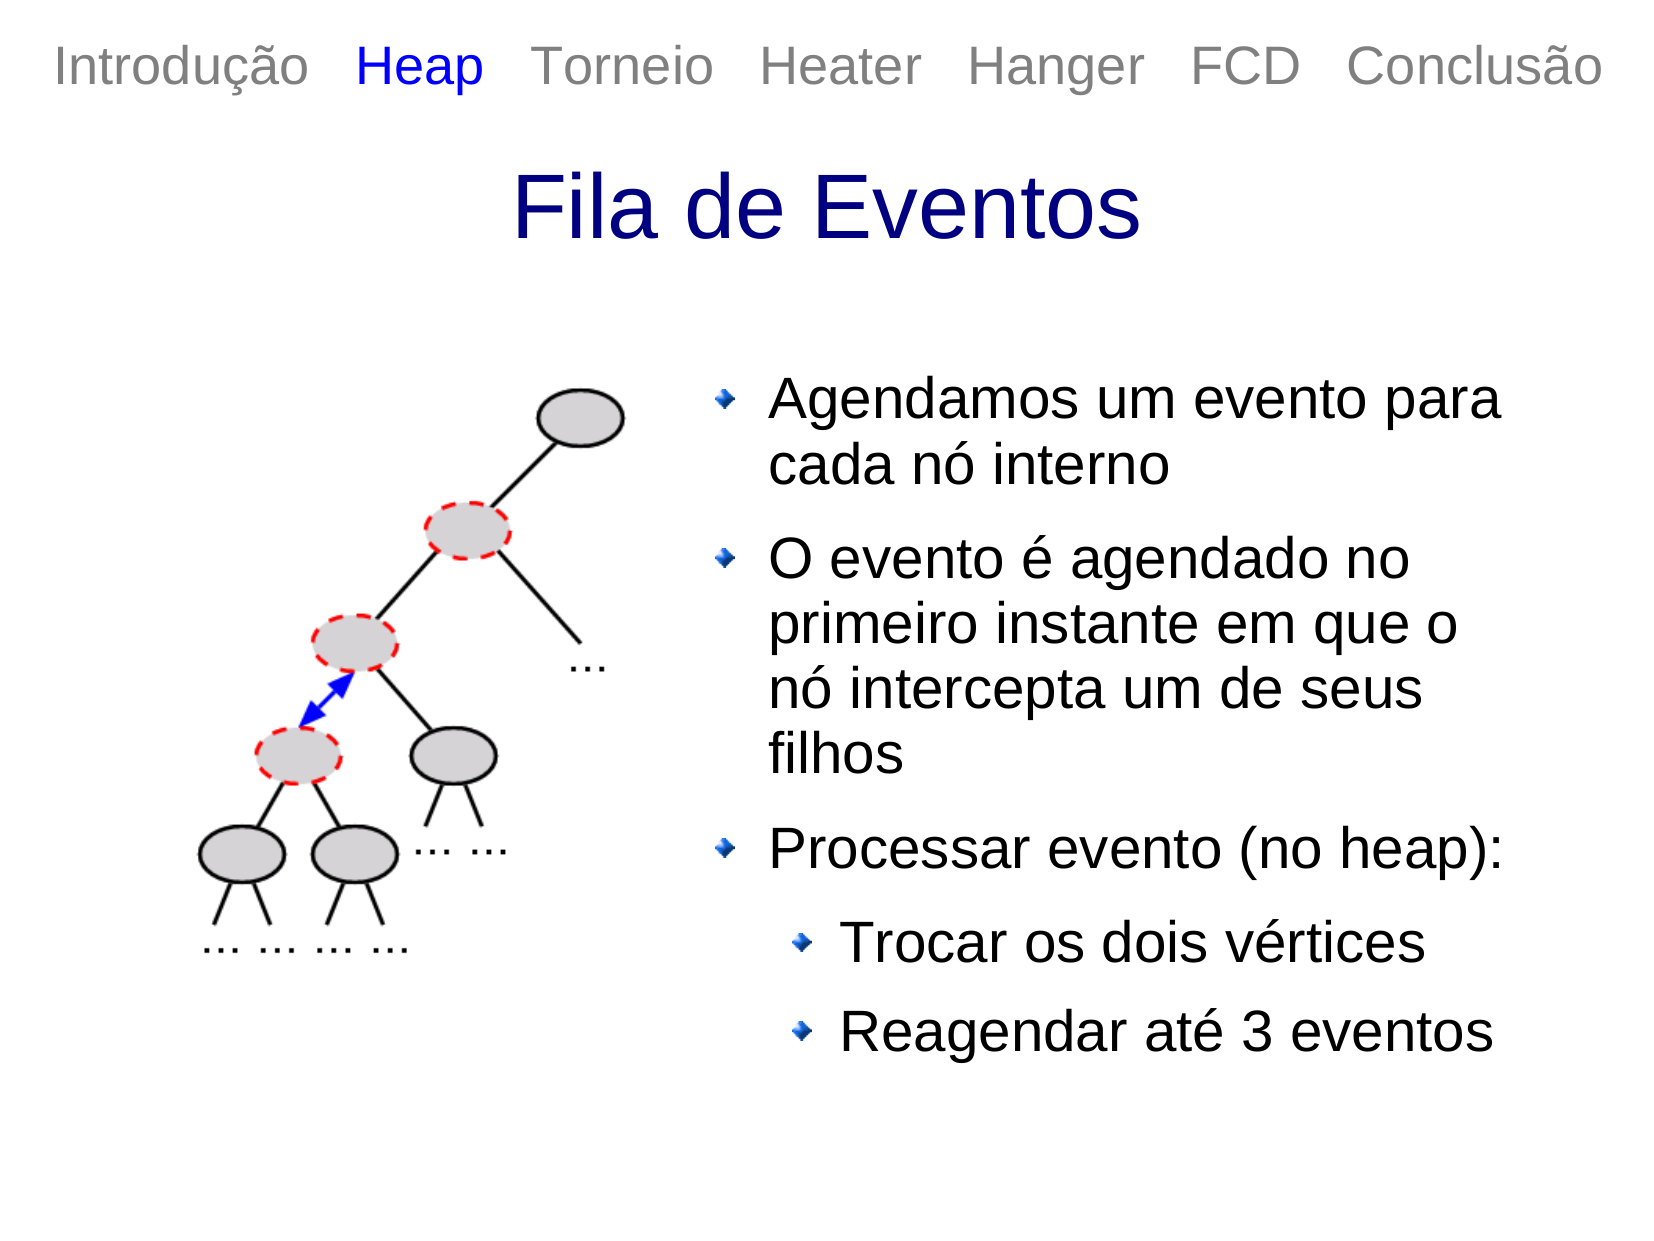

Introdução Heap Torneio Heater Hanger FCD Conclusão
Fila de Eventos
# Agendamos um evento para cada nó interno
O evento é agendado no primeiro instante em que o nó intercepta um de seus filhos
Processar evento (no heap):
Trocar os dois vértices
Reagendar até 3 eventos